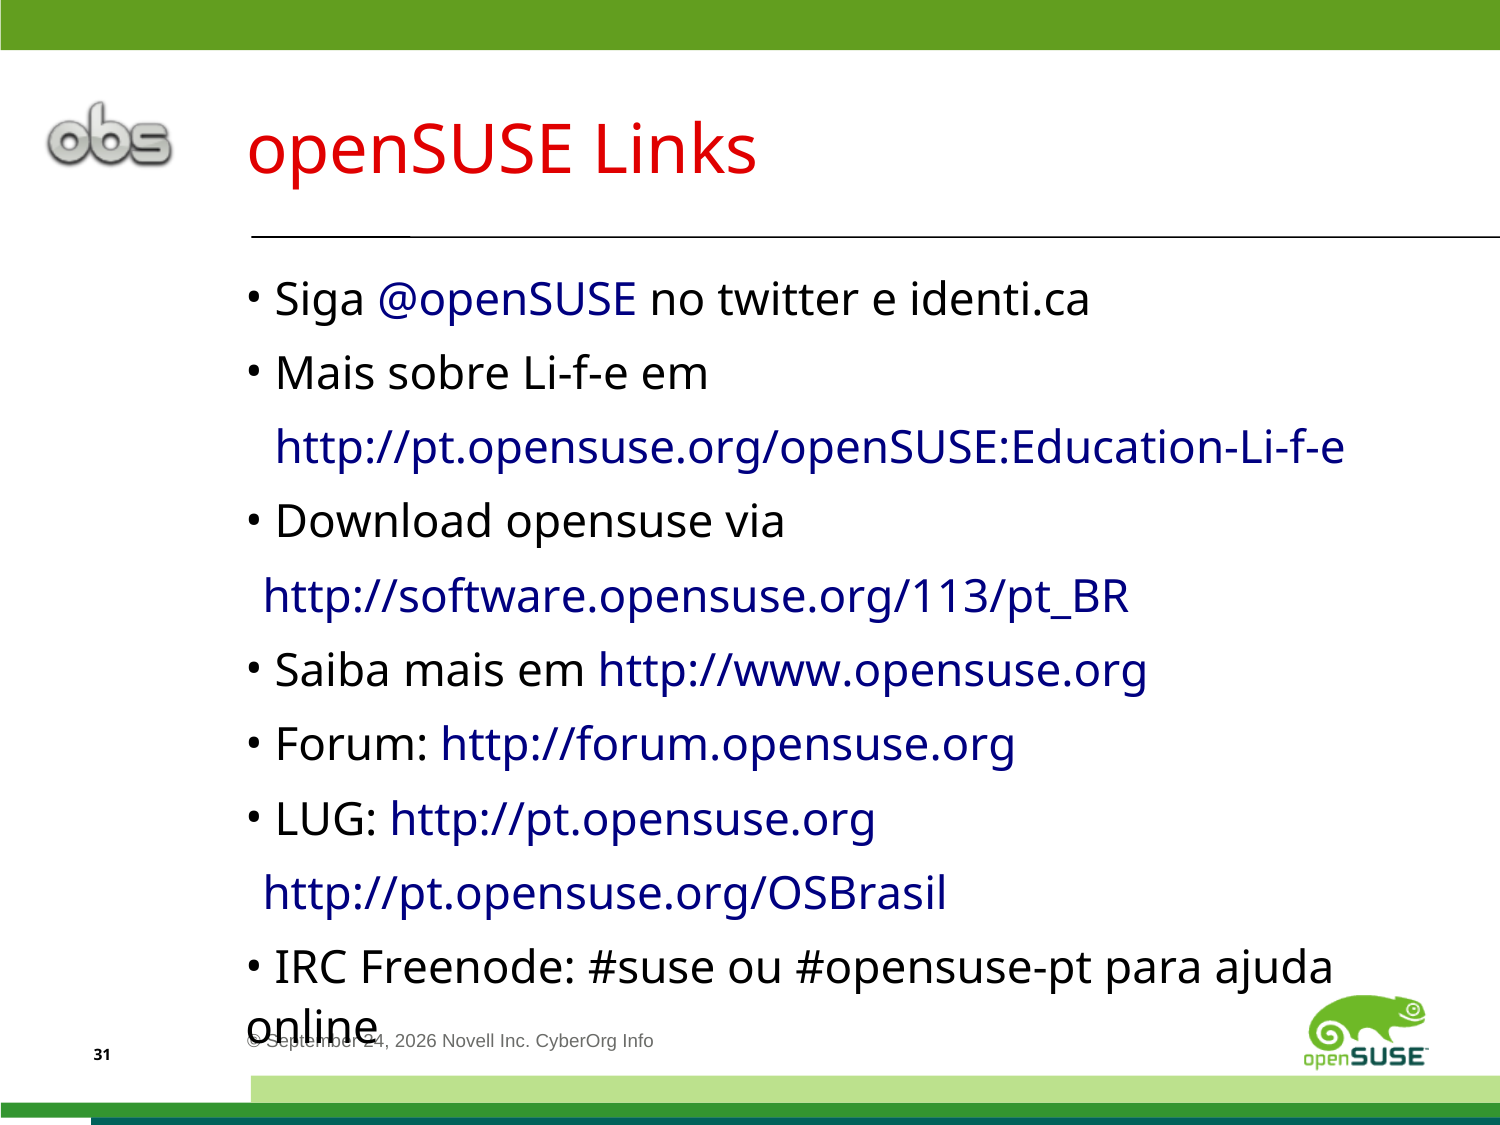

# openSUSE Links
 Siga @openSUSE no twitter e identi.ca
 Mais sobre Li-f-e em
 http://pt.opensuse.org/openSUSE:Education-Li-f-e
 Download opensuse via
http://software.opensuse.org/113/pt_BR
 Saiba mais em http://www.opensuse.org
 Forum: http://forum.opensuse.org
 LUG: http://pt.opensuse.org
http://pt.opensuse.org/OSBrasil
 IRC Freenode: #suse ou #opensuse-pt para ajuda online